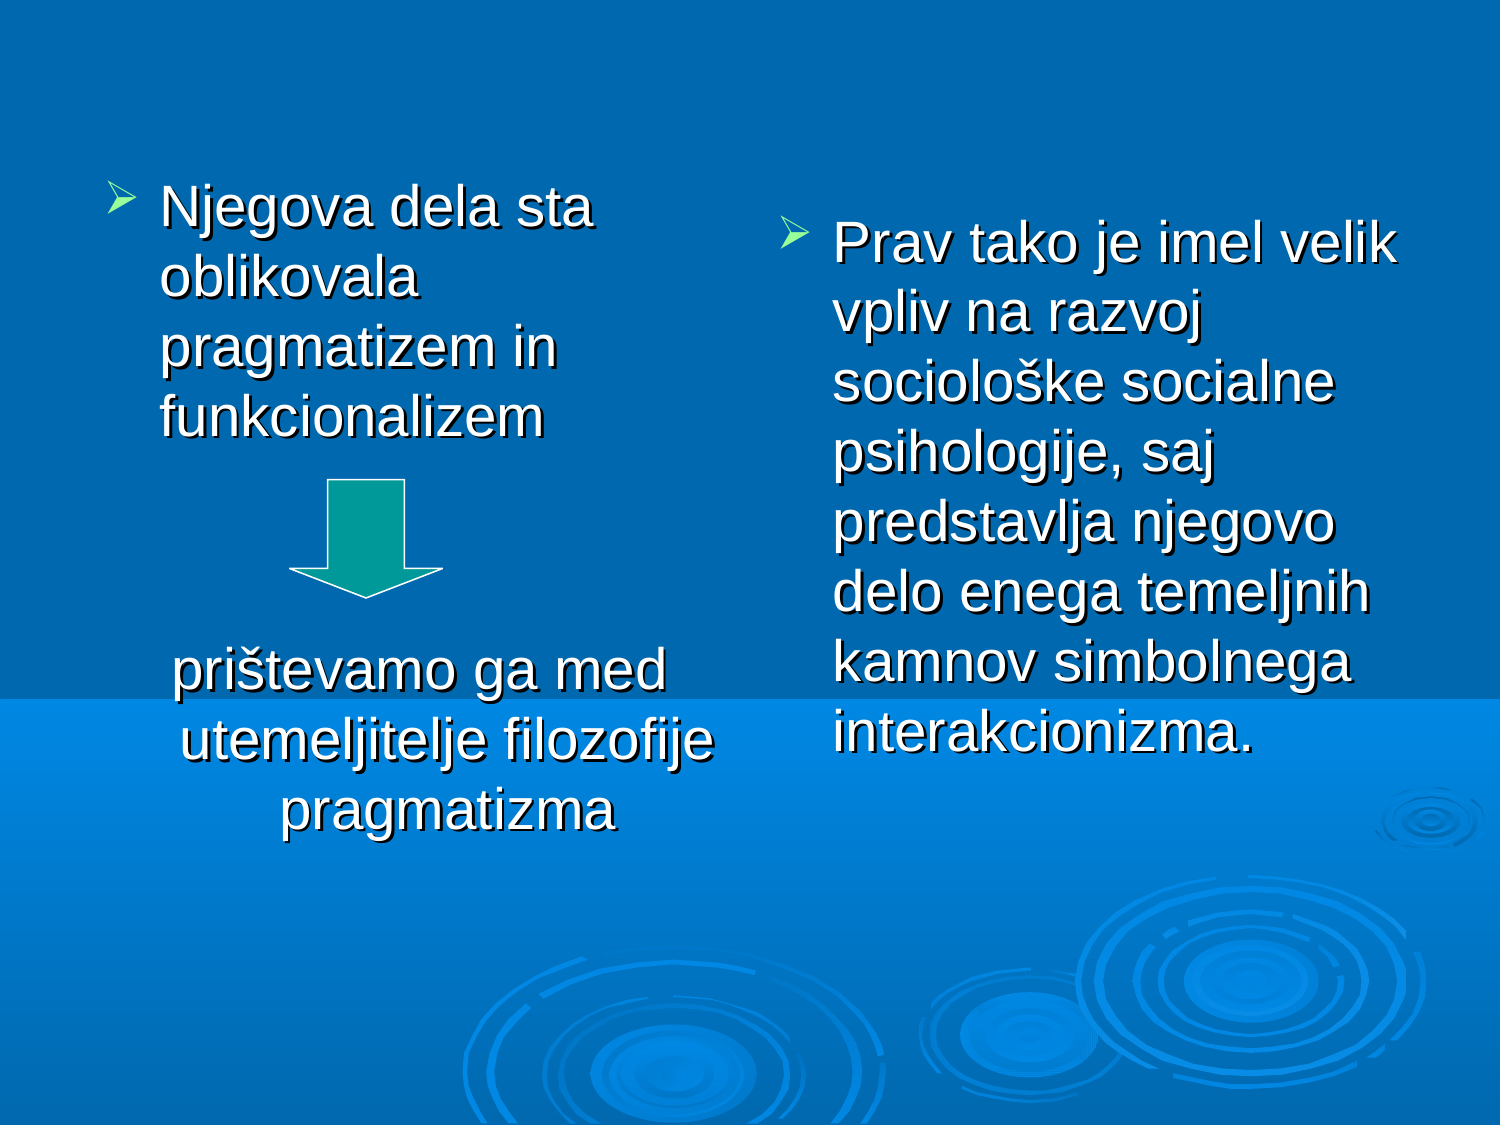

# Njegova dela sta oblikovala pragmatizem in funkcionalizem
prištevamo ga med utemeljitelje filozofije pragmatizma
Prav tako je imel velik vpliv na razvoj sociološke socialne psihologije, saj predstavlja njegovo delo enega temeljnih kamnov simbolnega interakcionizma.